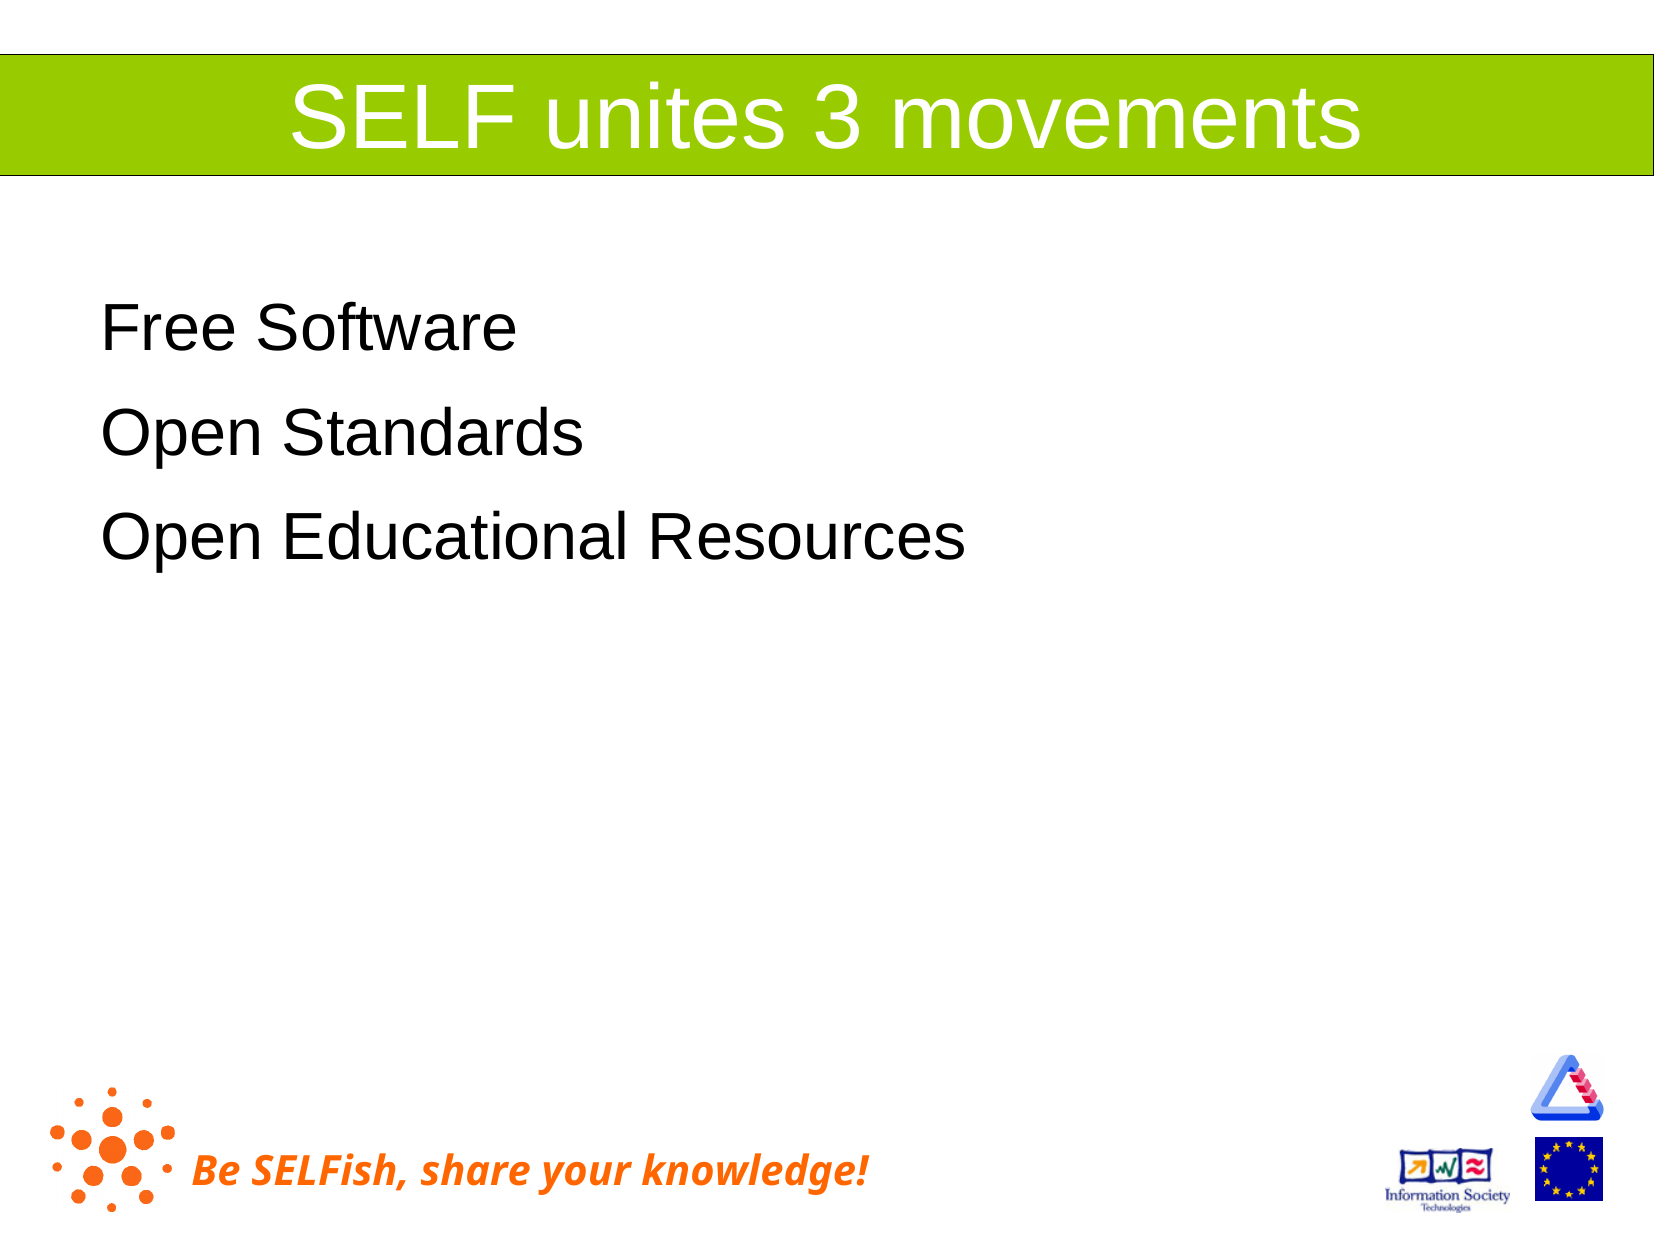

# SELF unites 3 movements
Free Software
Open Standards
Open Educational Resources